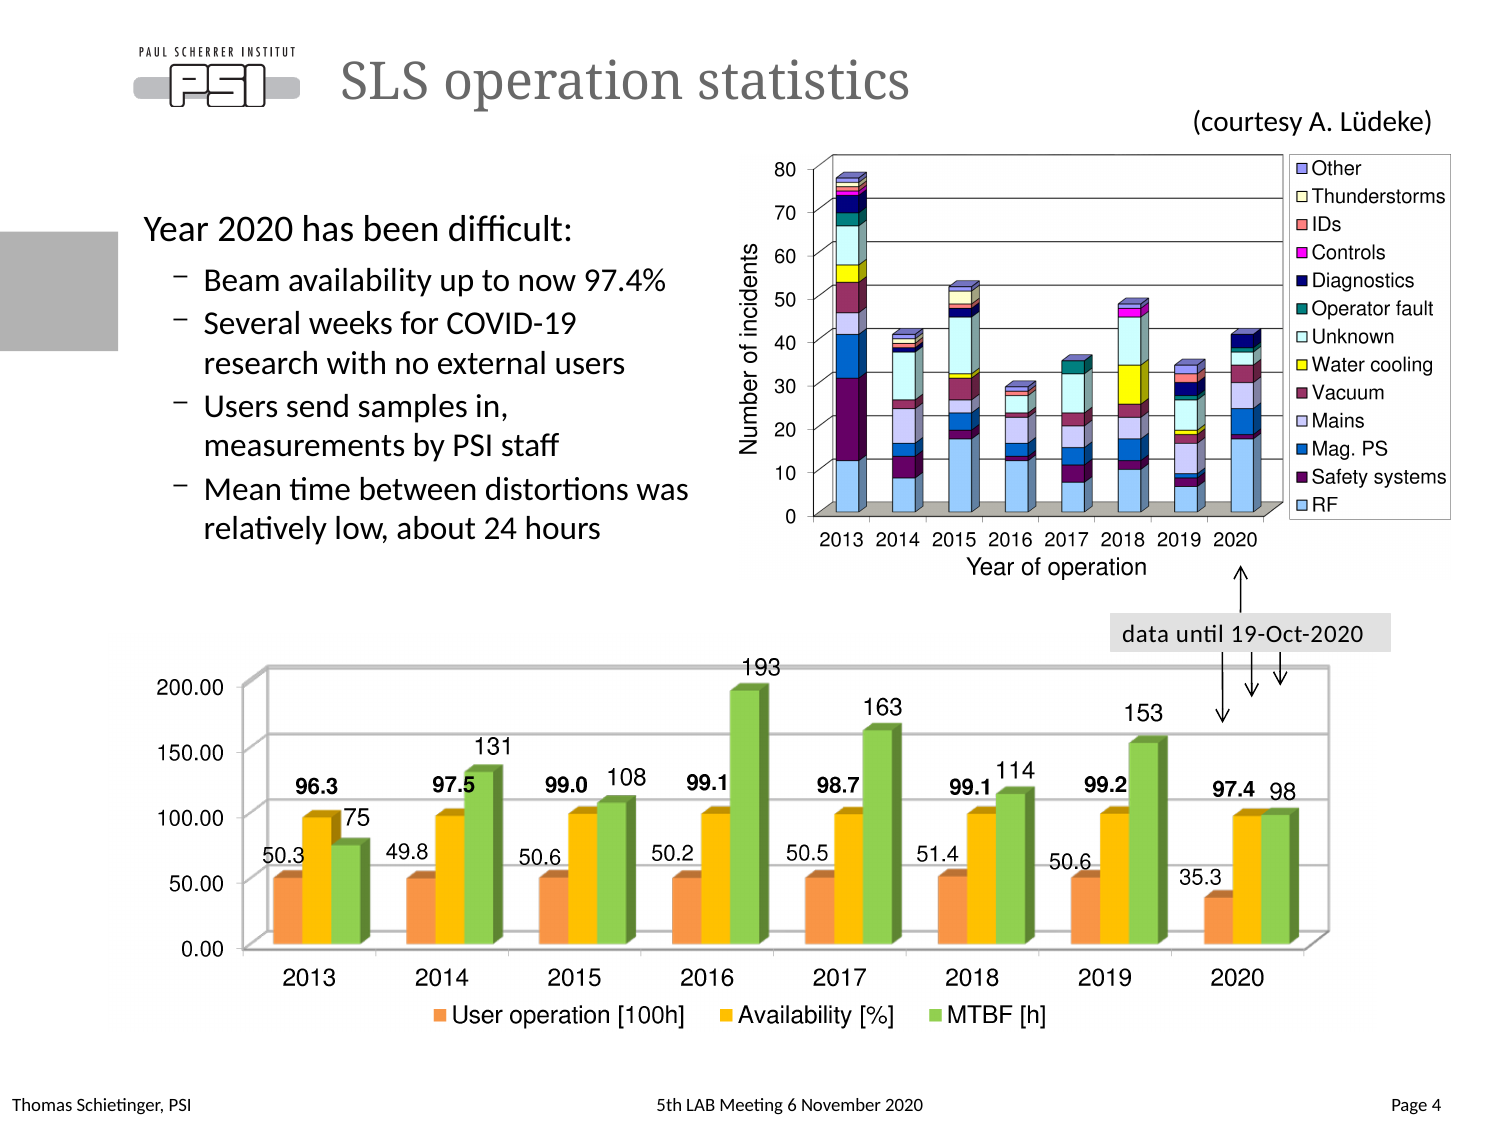

# SLS operation statistics
(courtesy A. Lüdeke)
Year 2020 has been difficult:
Beam availability up to now 97.4%
Several weeks for COVID-19 research with no external users
Users send samples in, measurements by PSI staff
Mean time between distortions was relatively low, about 24 hours
data until 19-Oct-2020